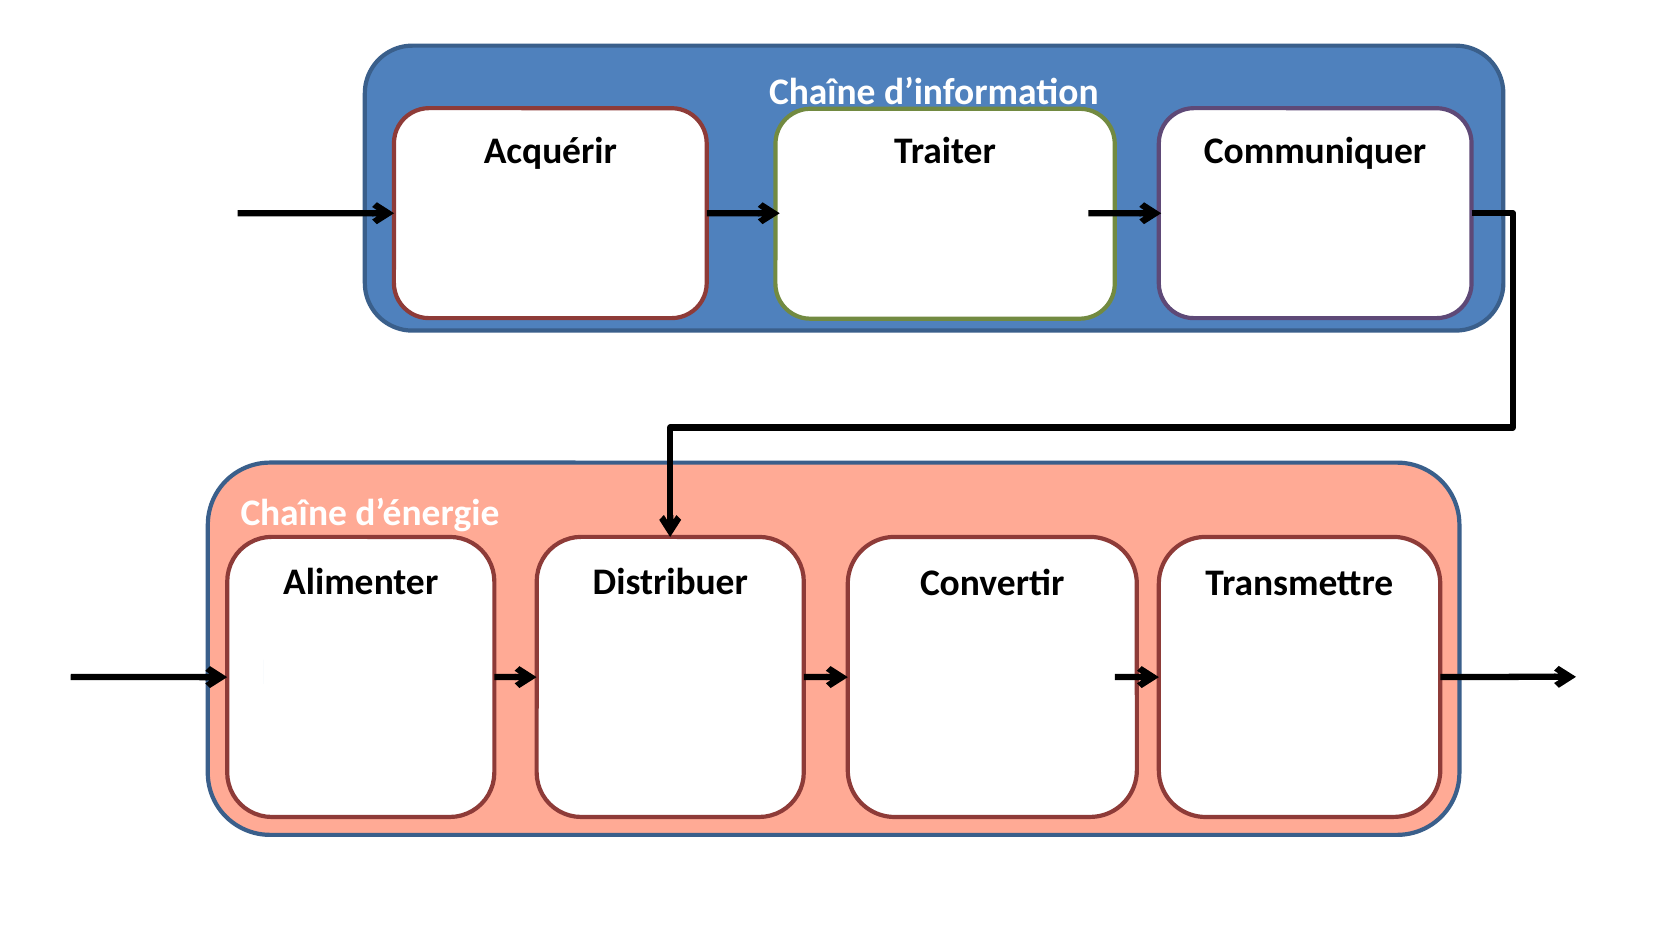

Chaîne d’information
Acquérir
Communiquer
Relais
Traiter
Programmateur
Poids du linge
Les chaînes d’information et d’énergie
Chaîne d’énergie
Alimenter
Électricité du réseau
Distribuer
Relais
électrovanne
Convertir
Moteur
Transmettre
Poulies
courroie
Linge lavé